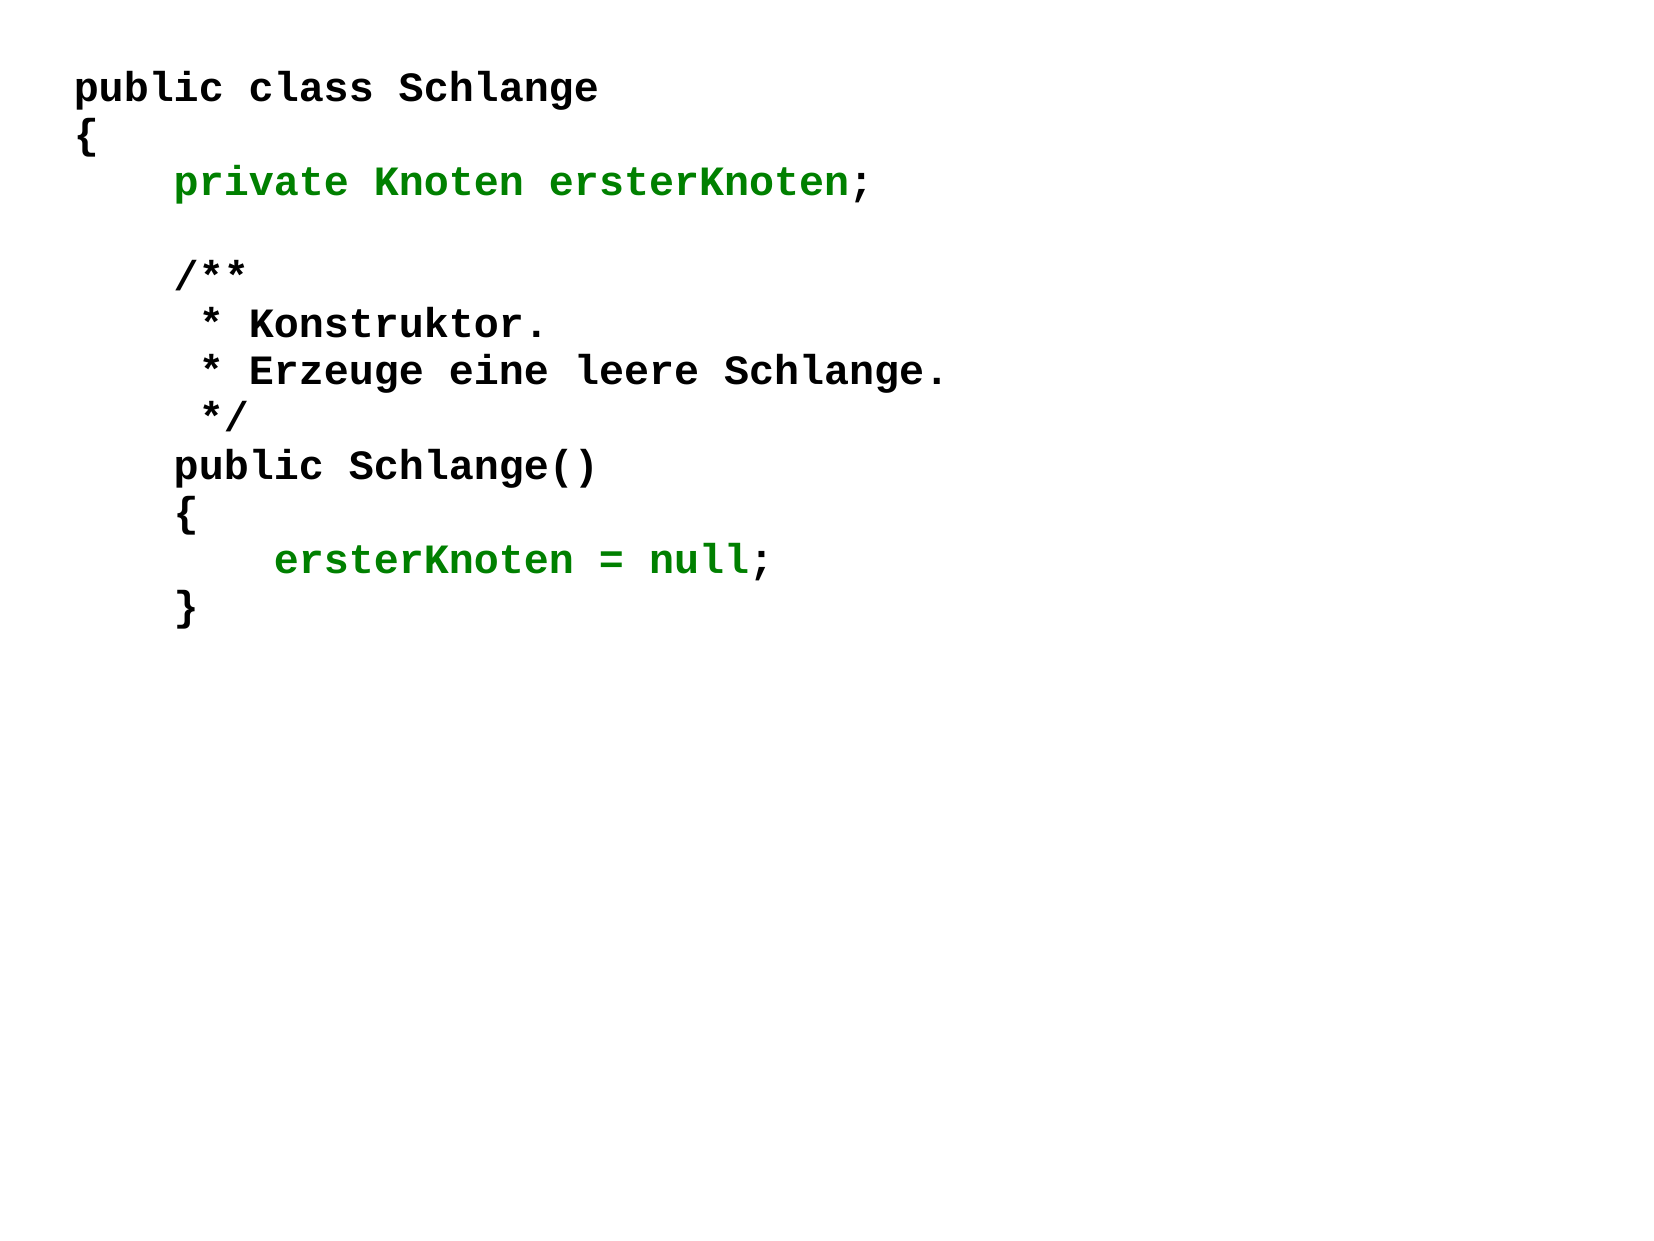

public class Schlange
{
 private Knoten ersterKnoten;
 /**
 * Konstruktor.
 * Erzeuge eine leere Schlange.
 */
 public Schlange()
 {
 ersterKnoten = null;
 }